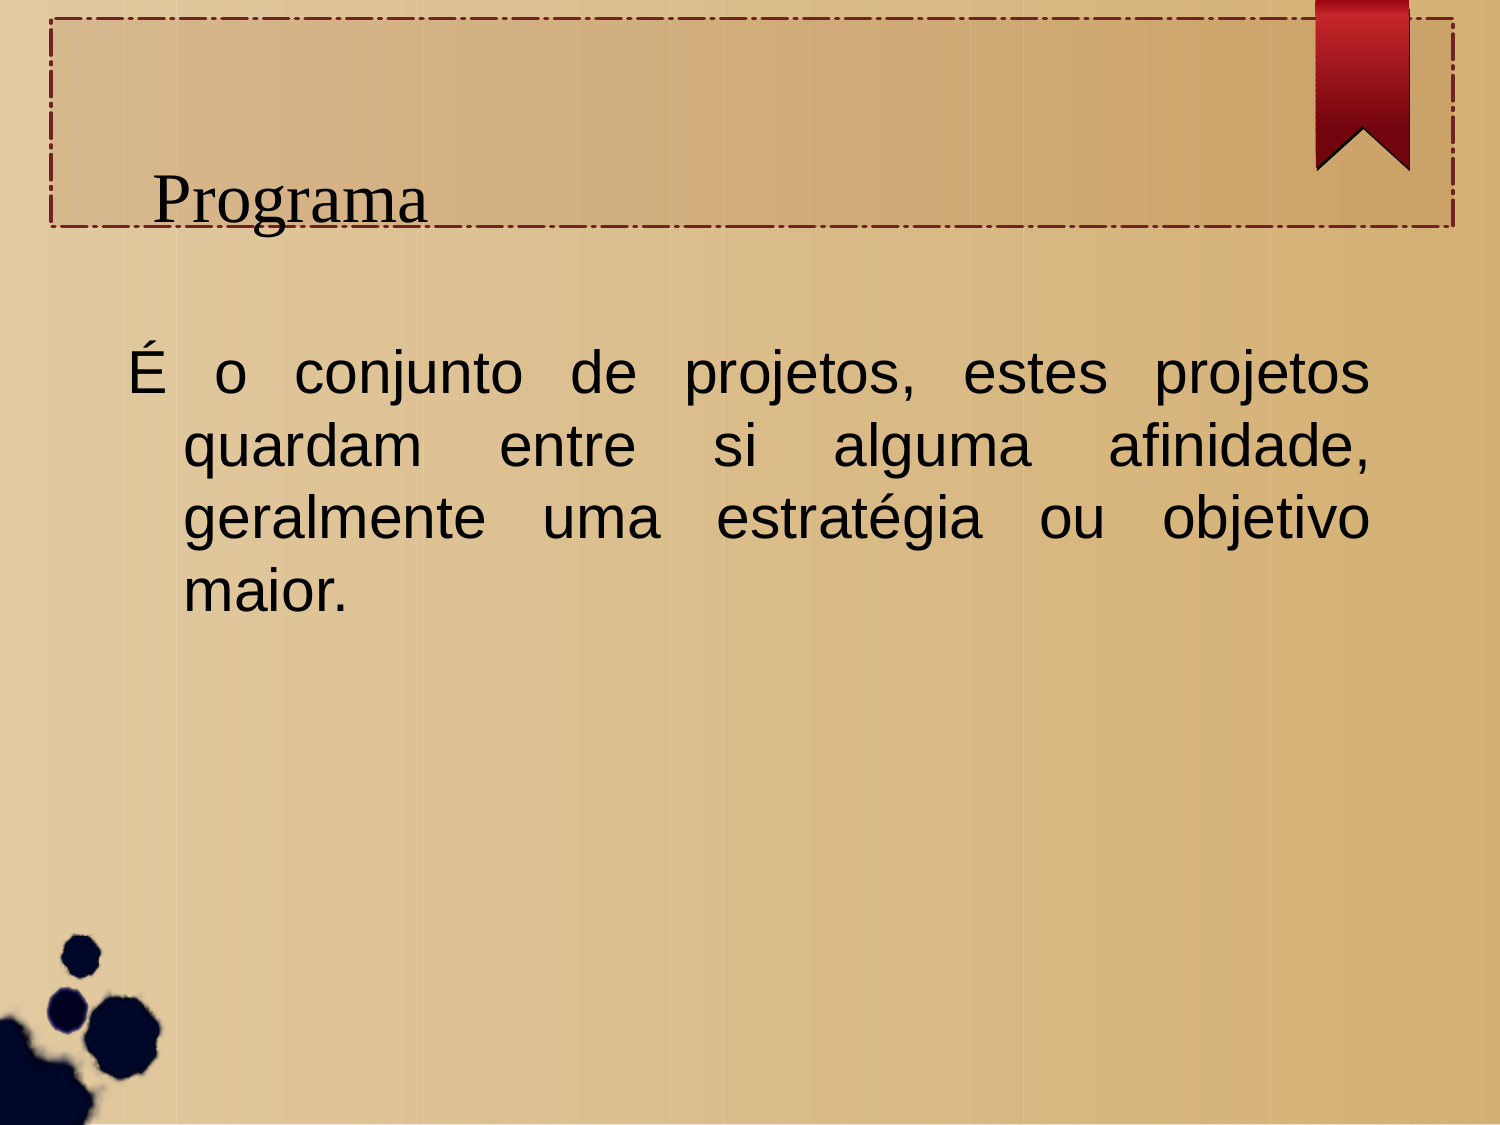

# Programa
É o conjunto de projetos, estes projetos quardam entre si alguma afinidade, geralmente uma estratégia ou objetivo maior.